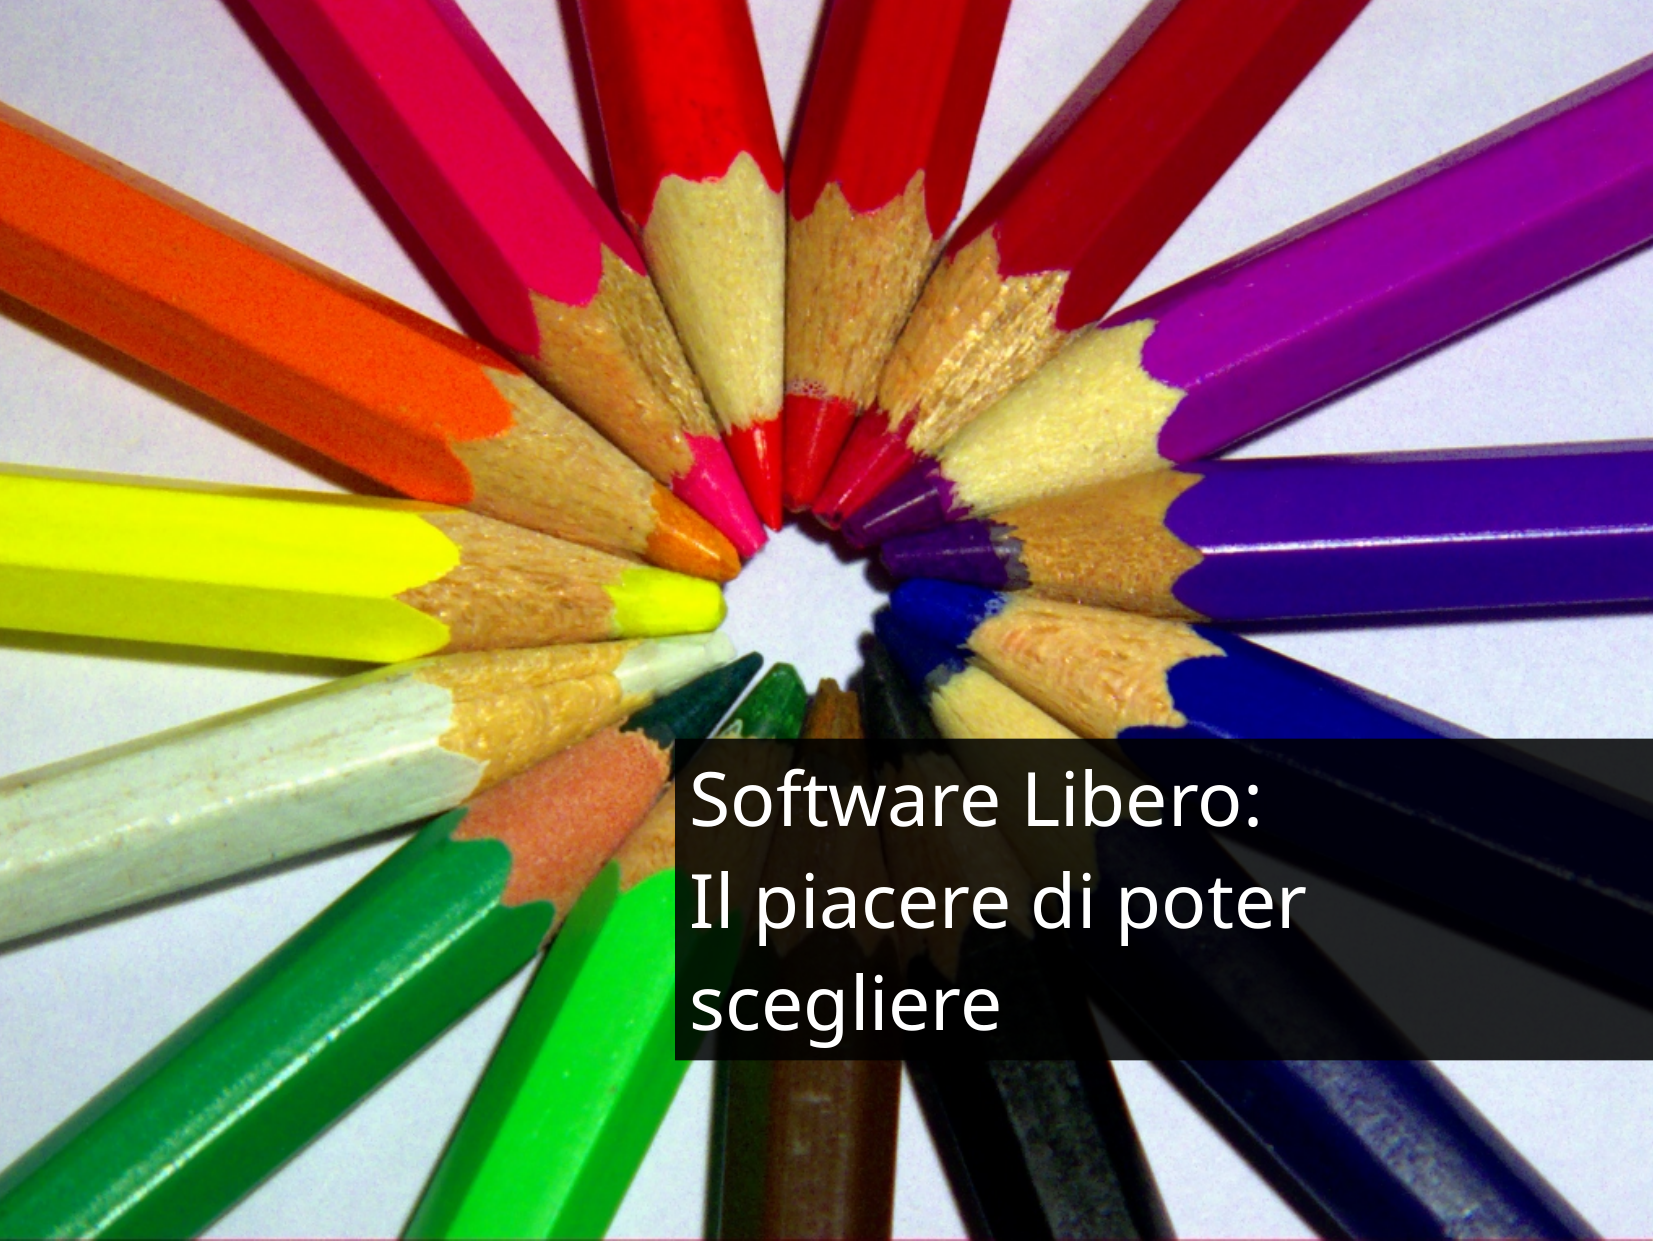

Software Libero:
Il piacere di poter scegliere